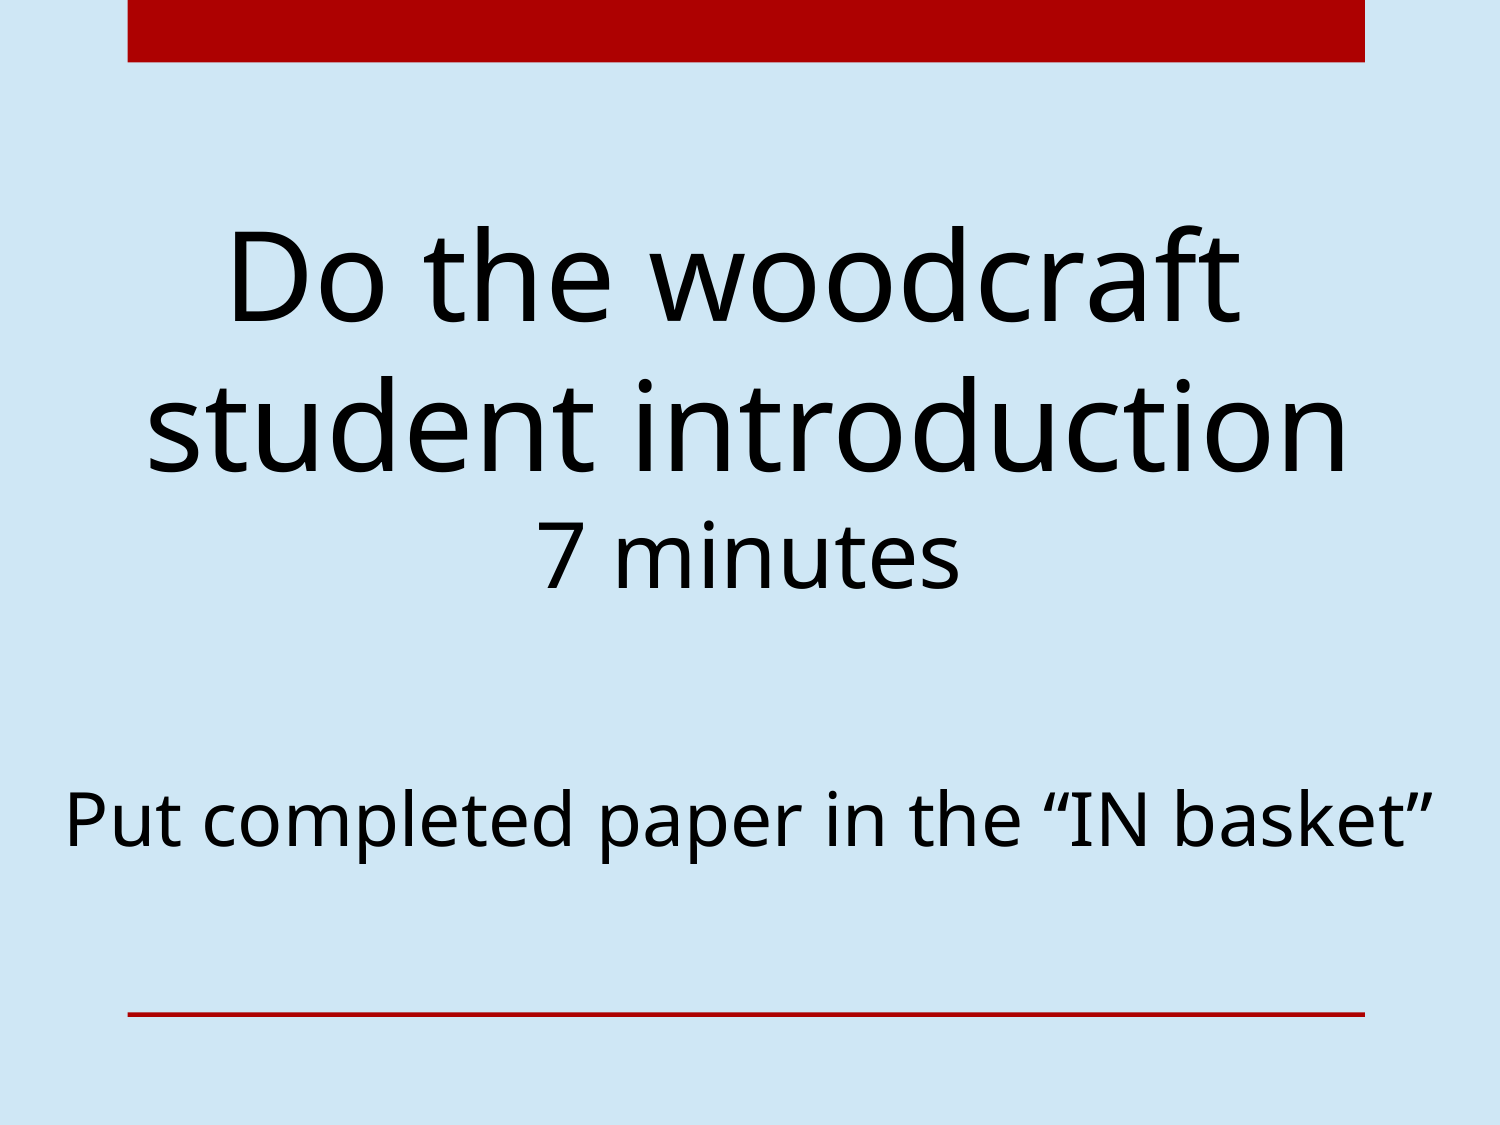

Do the woodcraft
student introduction
7 minutes
Put completed paper in the “IN basket”